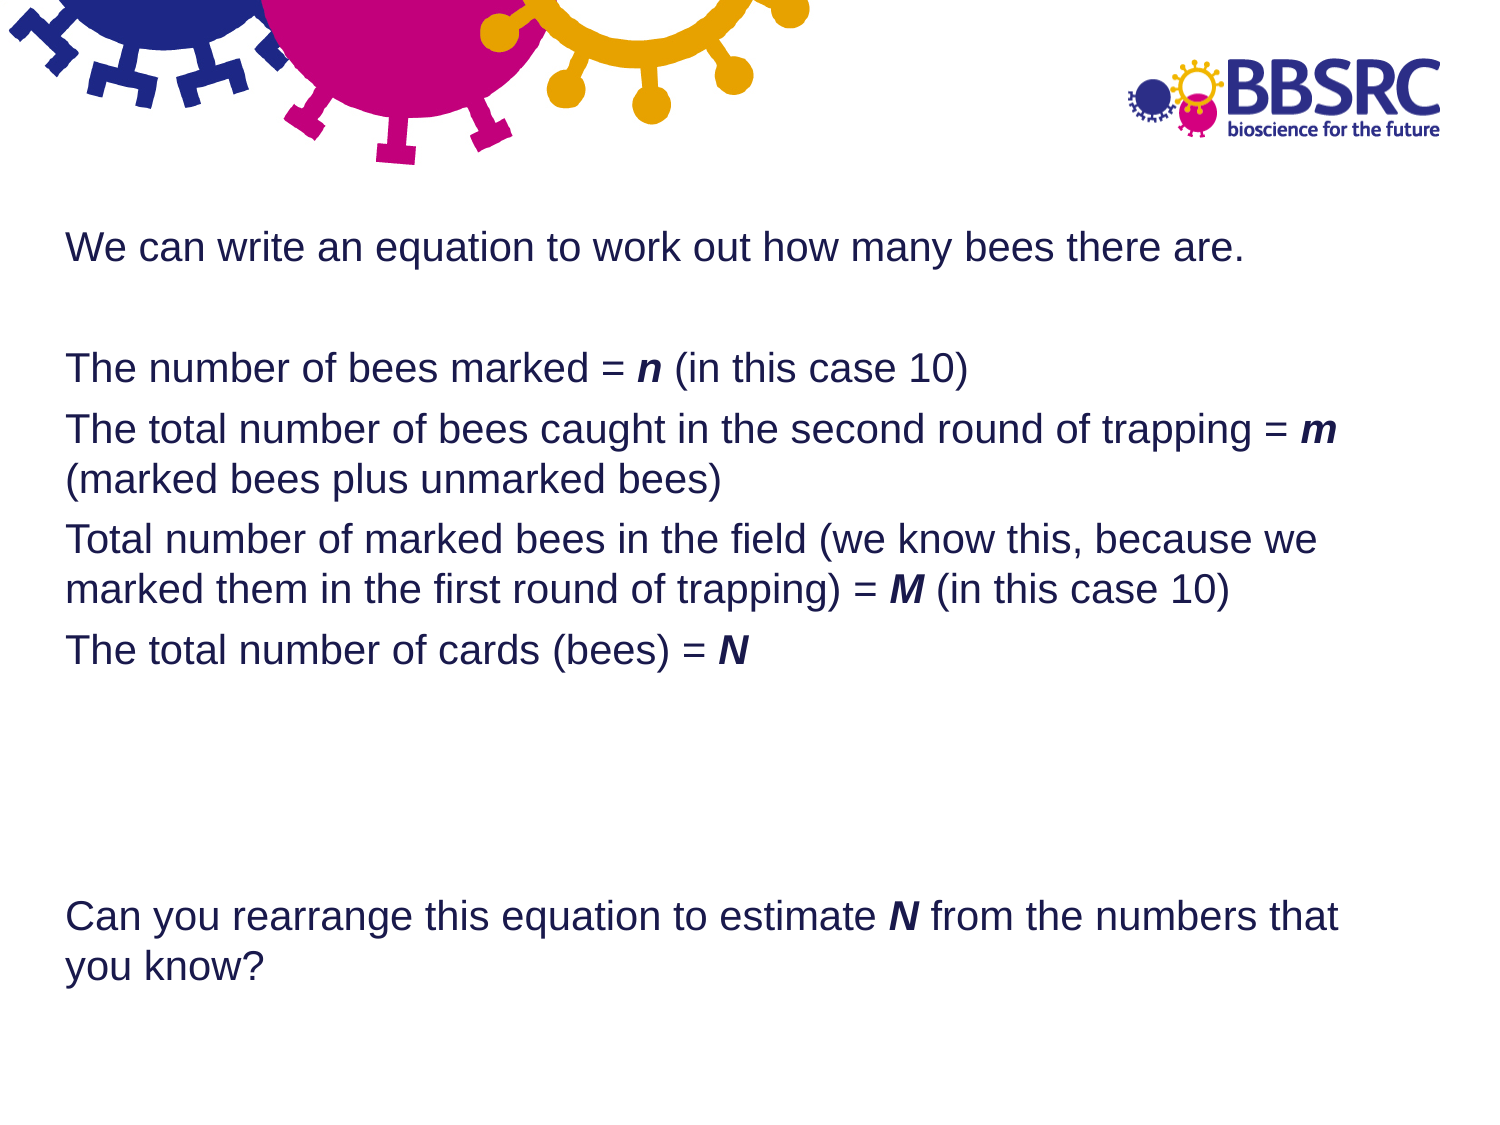

# We can write an equation to work out how many bees there are.
The number of bees marked = n (in this case 10)
The total number of bees caught in the second round of trapping = m (marked bees plus unmarked bees)
Total number of marked bees in the field (we know this, because we marked them in the first round of trapping) = M (in this case 10)
The total number of cards (bees) = N
Can you rearrange this equation to estimate N from the numbers that you know?